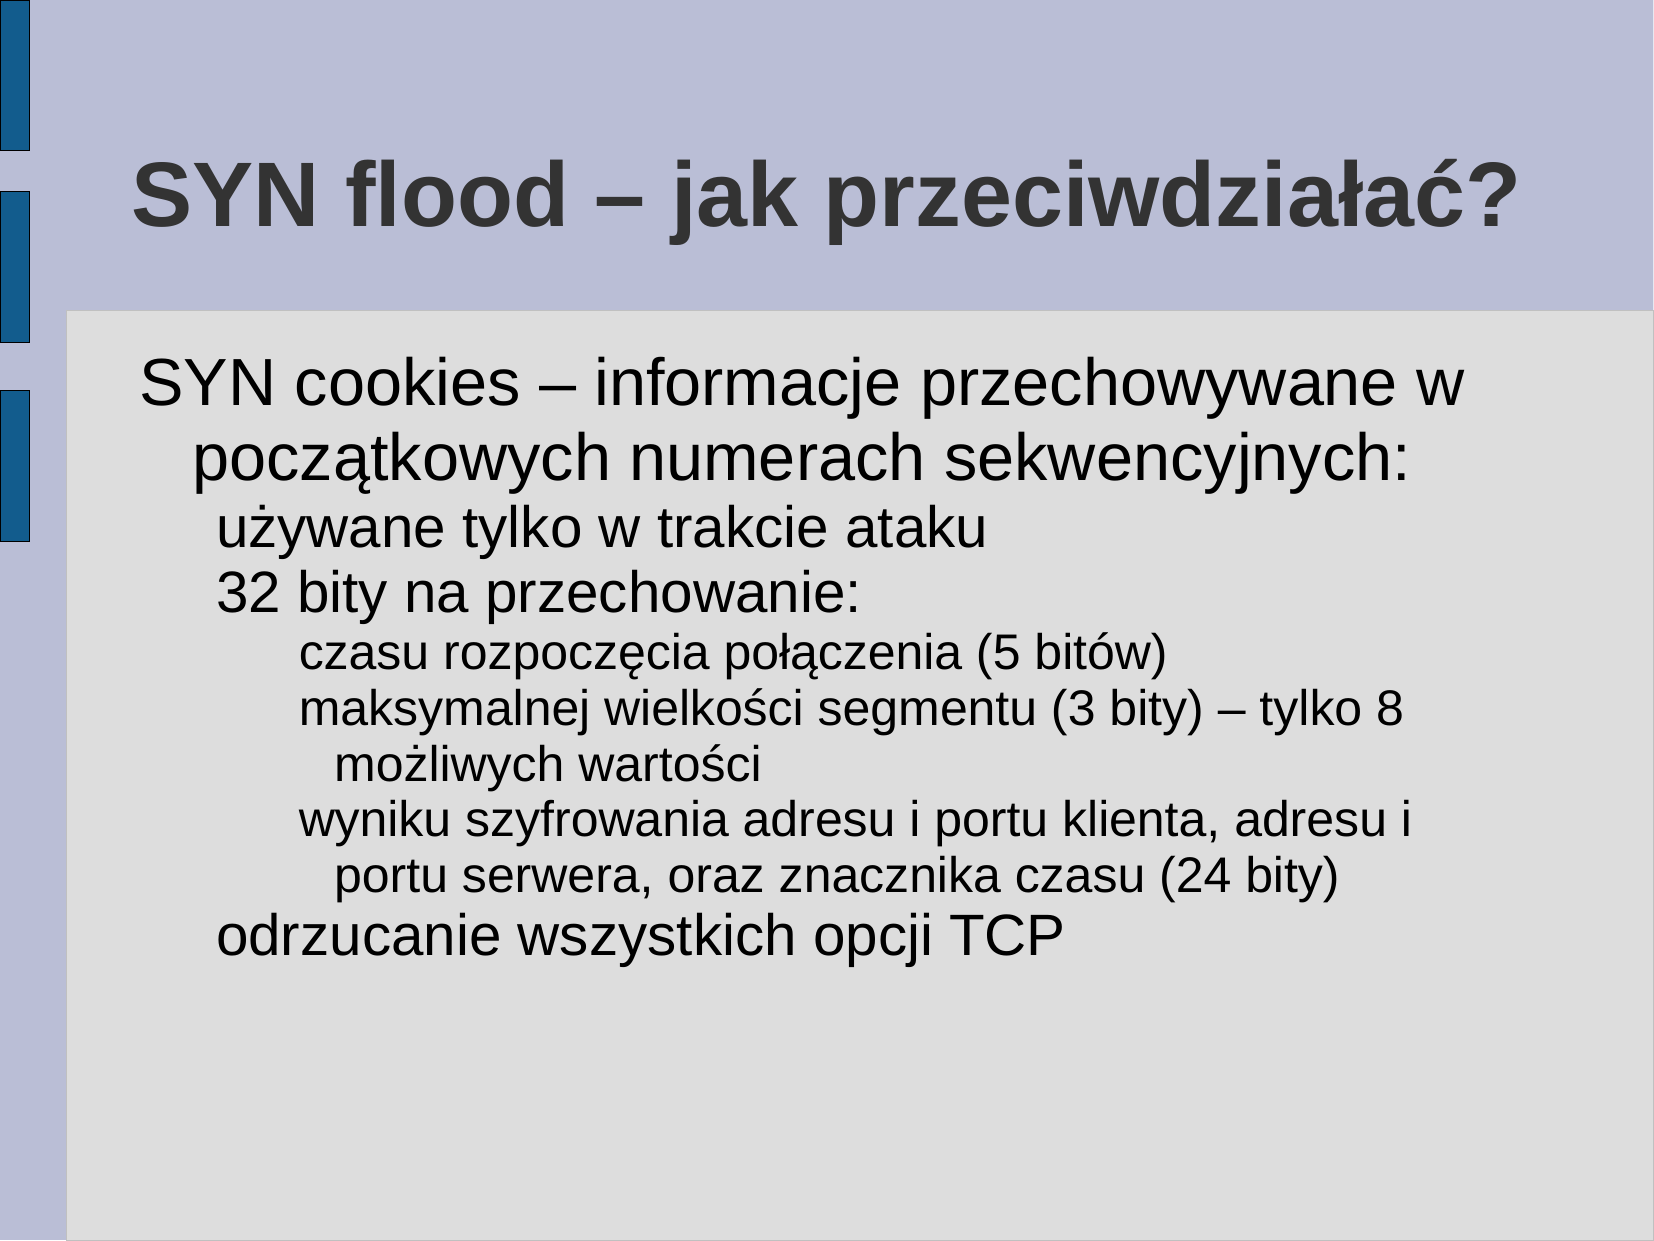

# SYN flood – jak przeciwdziałać?
SYN cookies – informacje przechowywane w początkowych numerach sekwencyjnych:
używane tylko w trakcie ataku
32 bity na przechowanie:
czasu rozpoczęcia połączenia (5 bitów)
maksymalnej wielkości segmentu (3 bity) – tylko 8 możliwych wartości
wyniku szyfrowania adresu i portu klienta, adresu i portu serwera, oraz znacznika czasu (24 bity)
odrzucanie wszystkich opcji TCP